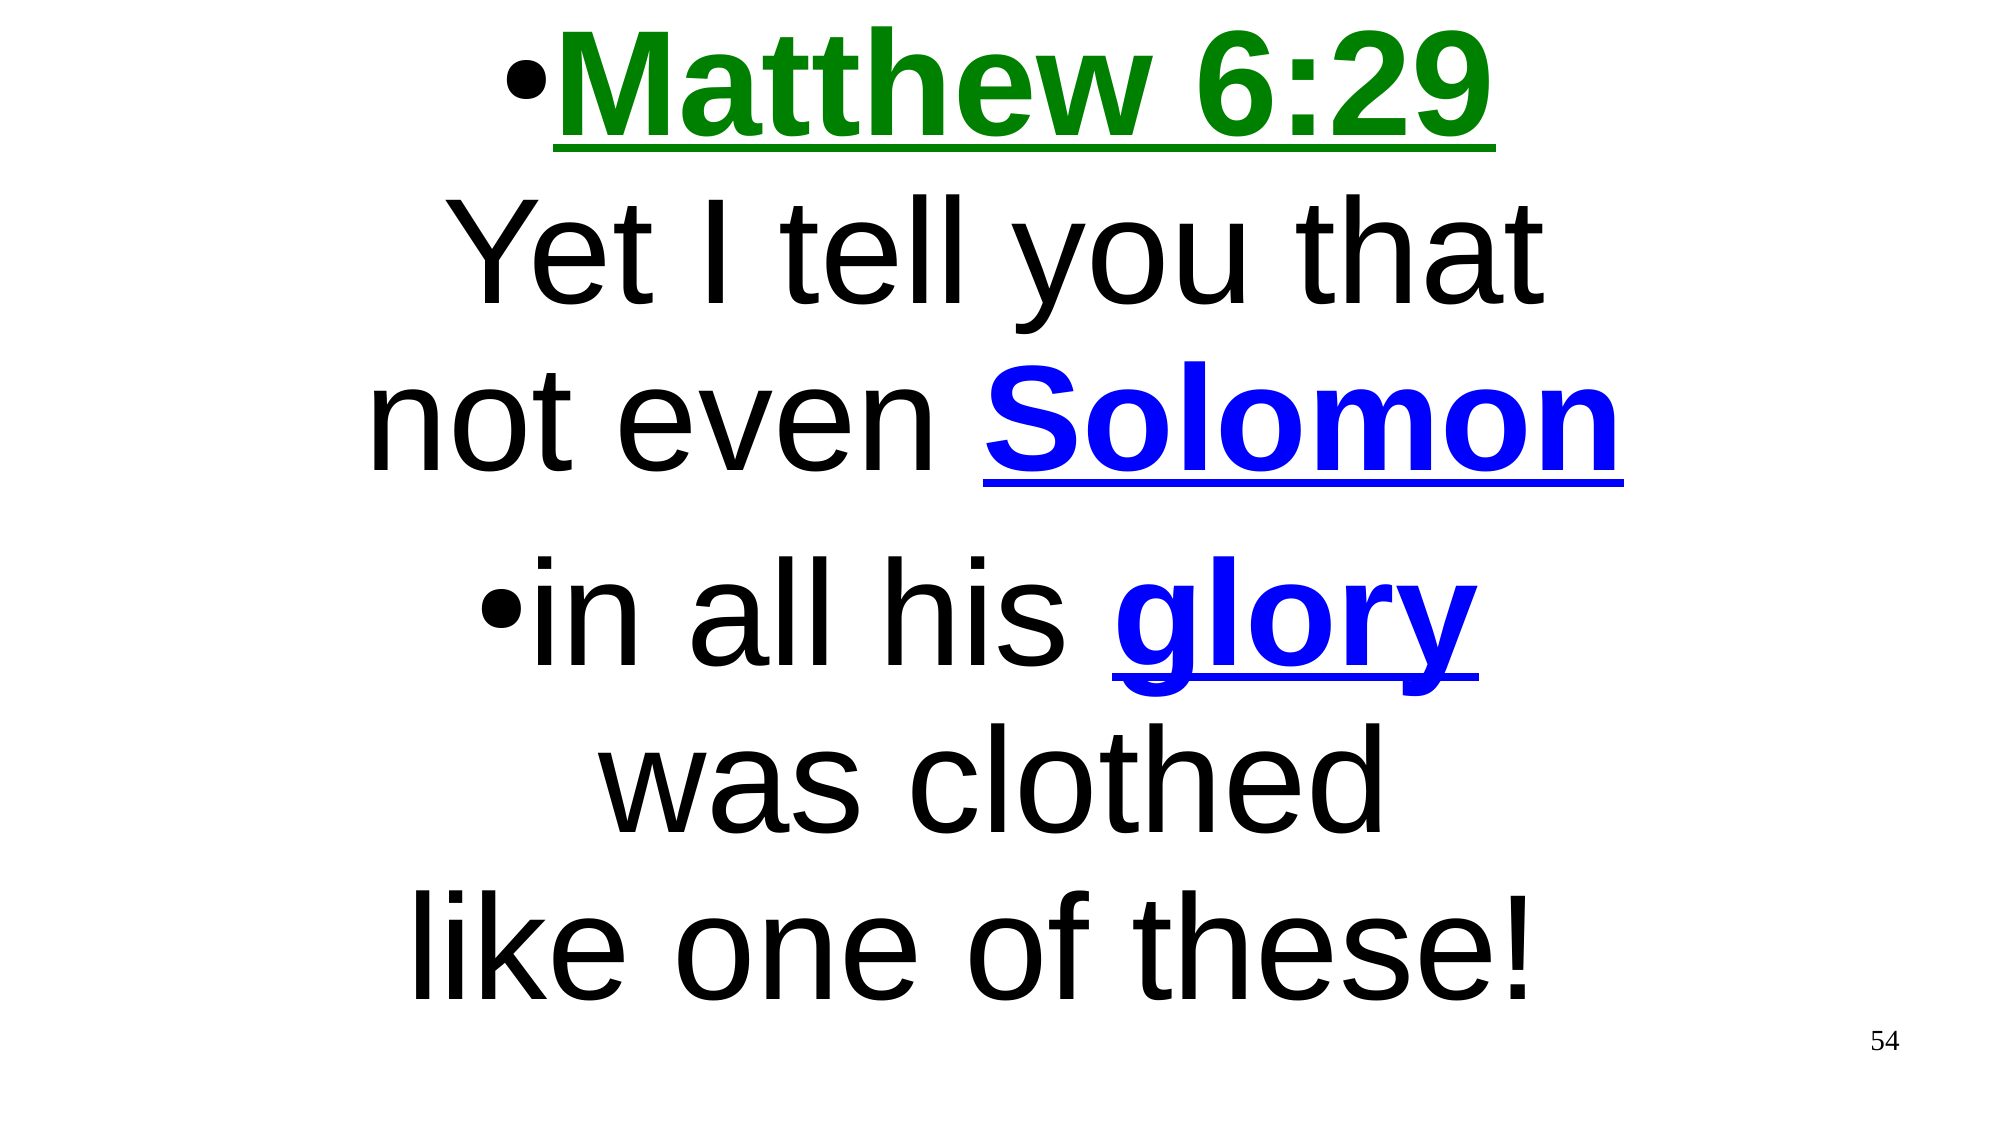

# Matthew 6:29 Yet I tell you that not even Solomon
in all his glory
was clothed
like one of these!
54